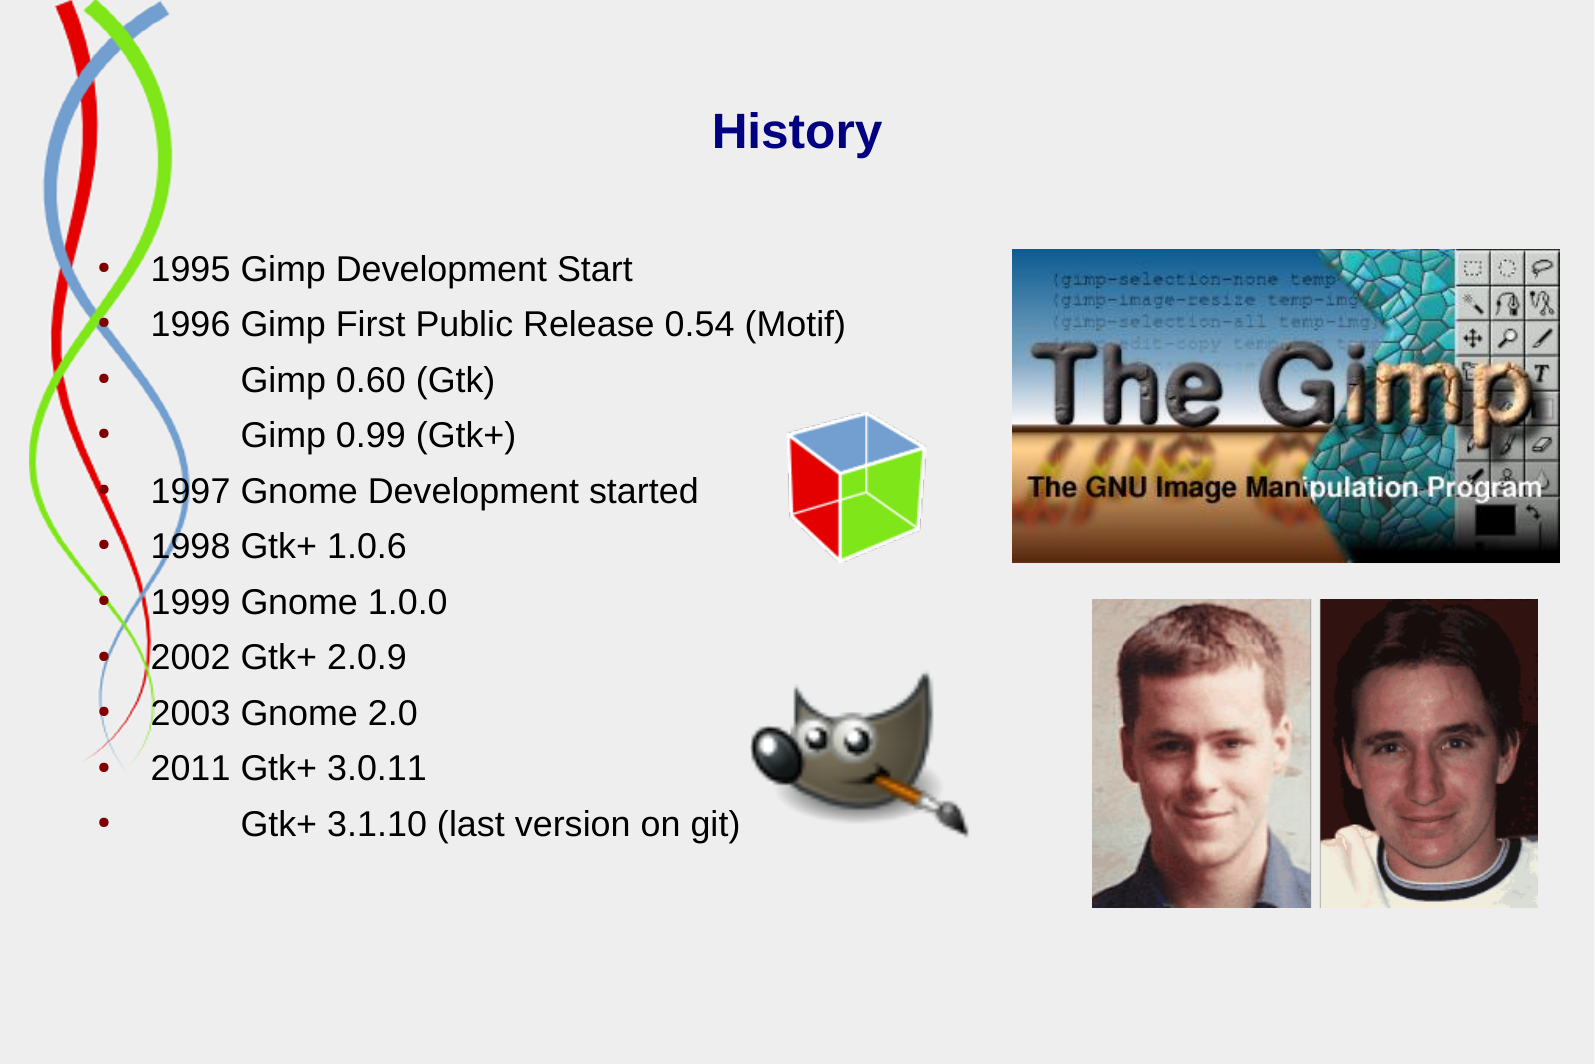

# History
1995 Gimp Development Start
1996 Gimp First Public Release 0.54 (Motif)
 Gimp 0.60 (Gtk)
 Gimp 0.99 (Gtk+)
1997 Gnome Development started
1998 Gtk+ 1.0.6
1999 Gnome 1.0.0
2002 Gtk+ 2.0.9
2003 Gnome 2.0
2011 Gtk+ 3.0.11
 Gtk+ 3.1.10 (last version on git)